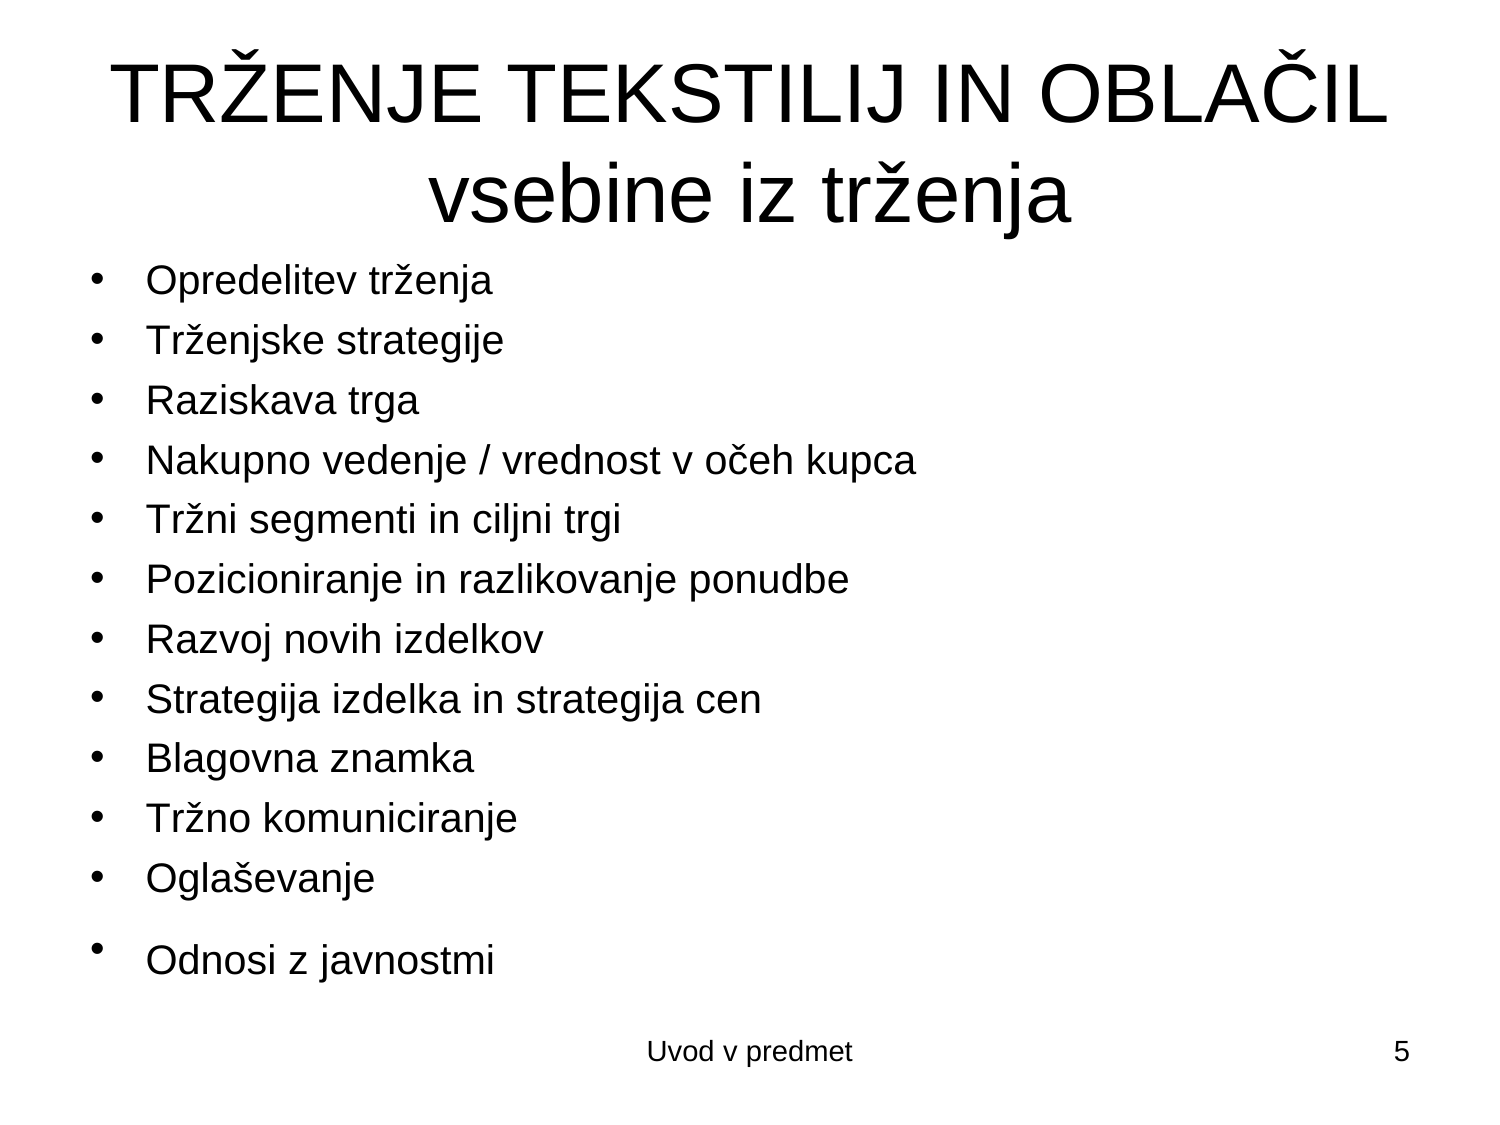

# TRŽENJE TEKSTILIJ IN OBLAČIL vsebine iz trženja
Opredelitev trženja
Trženjske strategije
Raziskava trga
Nakupno vedenje / vrednost v očeh kupca
Tržni segmenti in ciljni trgi
Pozicioniranje in razlikovanje ponudbe
Razvoj novih izdelkov
Strategija izdelka in strategija cen
Blagovna znamka
Tržno komuniciranje
Oglaševanje
Odnosi z javnostmi
Uvod v predmet